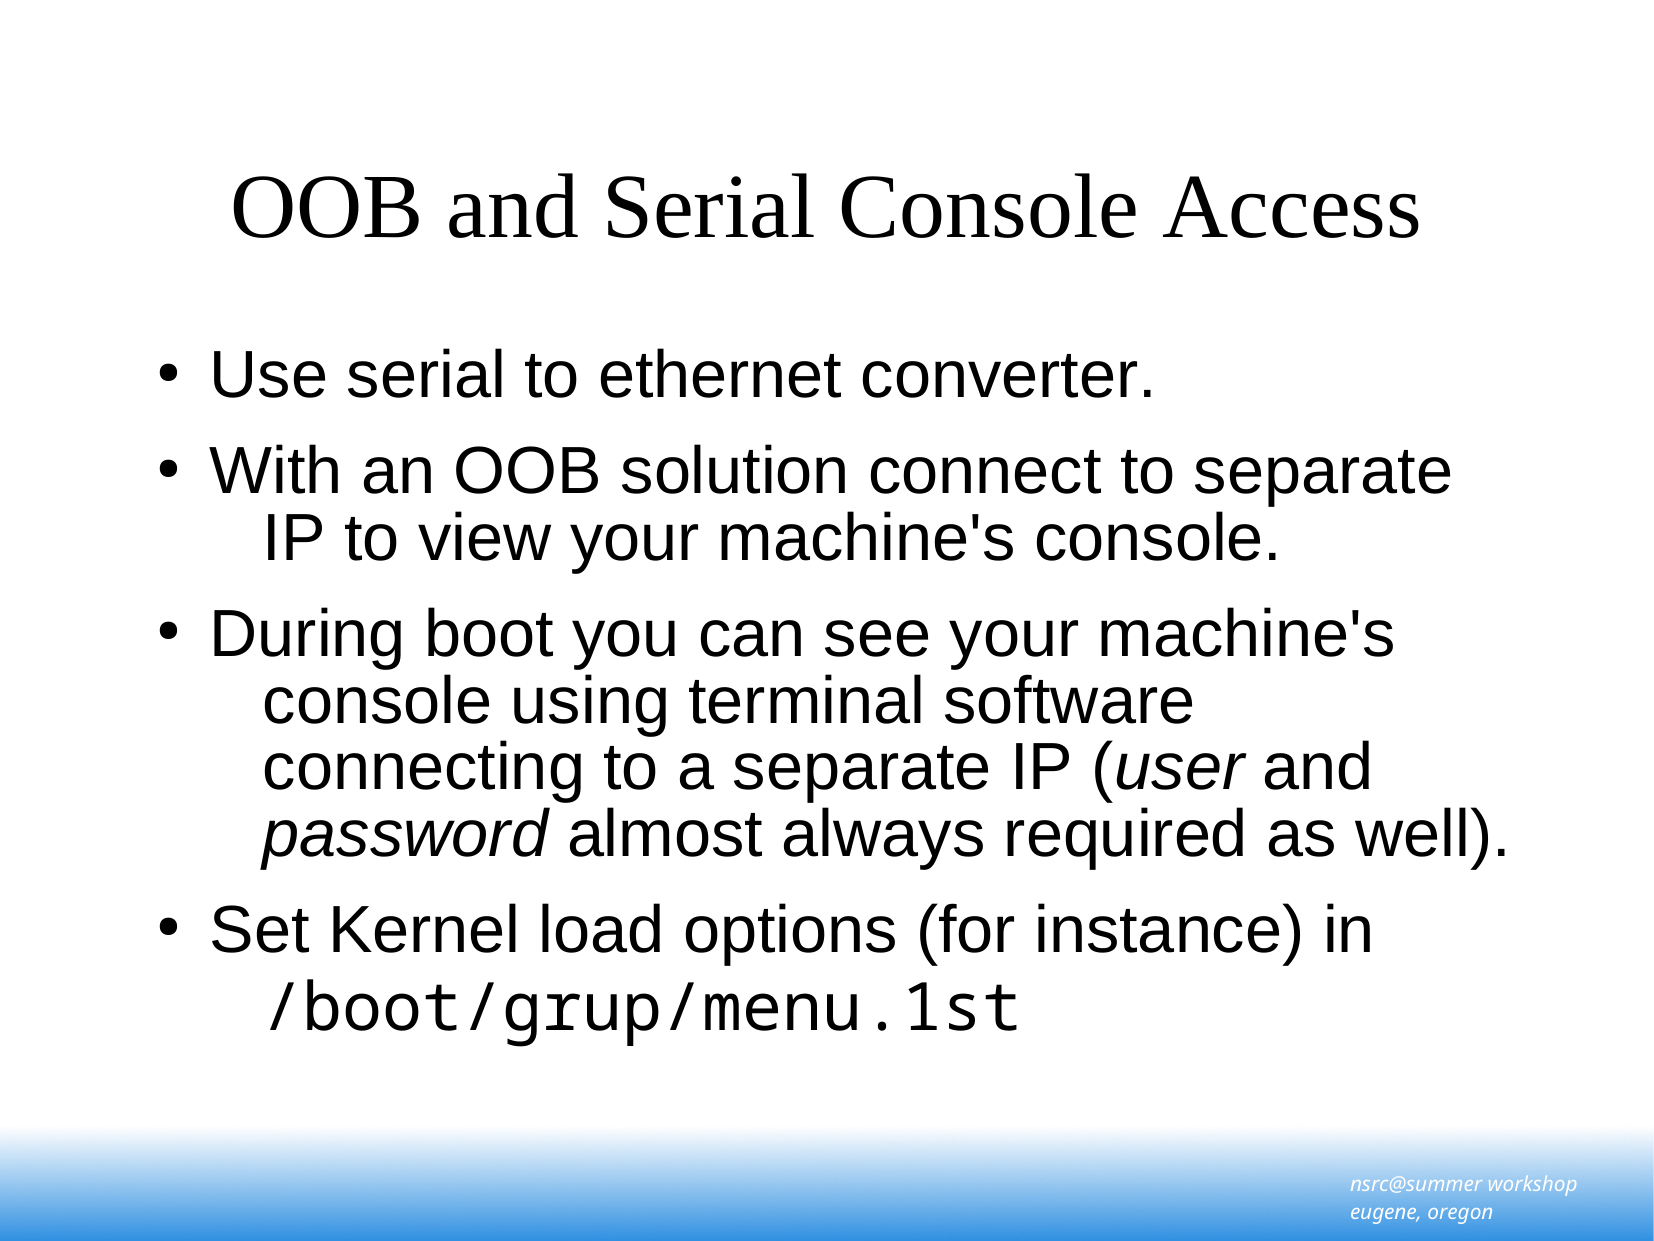

# OOB and Serial Console Access
Use serial to ethernet converter.
With an OOB solution connect to separate IP to view your machine's console.
During boot you can see your machine's console using terminal software connecting to a separate IP (user and password almost always required as well).
Set Kernel load options (for instance) in
/boot/grup/menu.1st